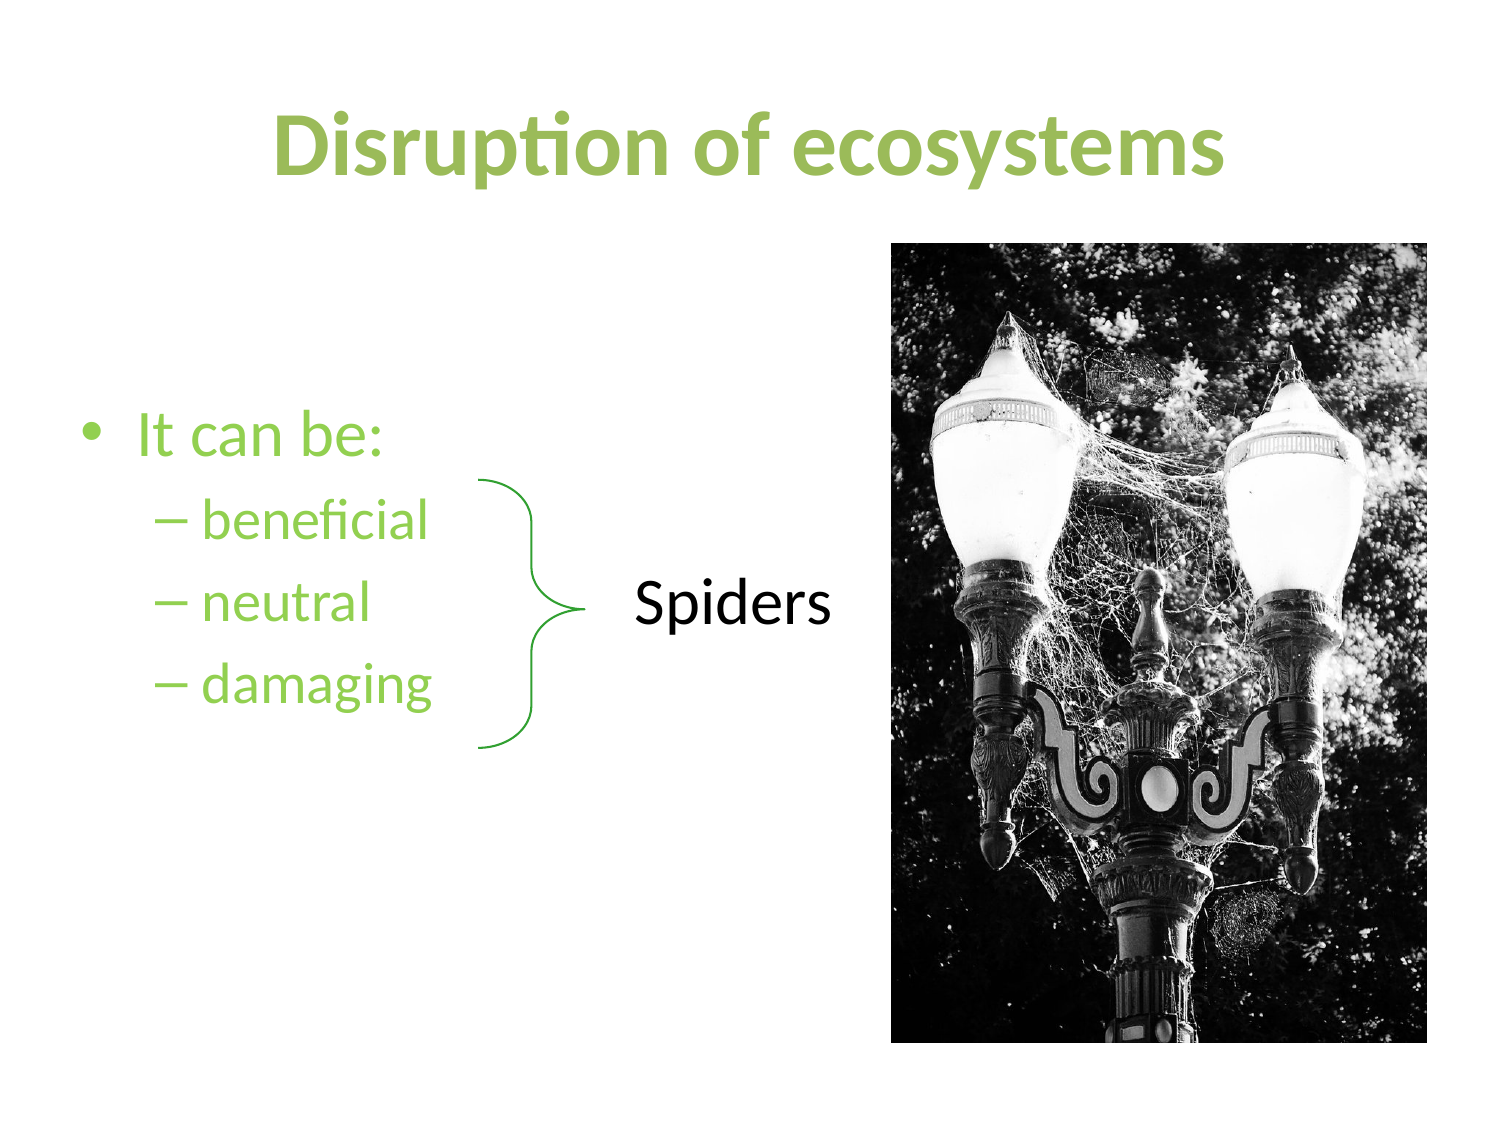

# Disruption of ecosystems
It can be:
beneficial
neutral
damaging
Spiders